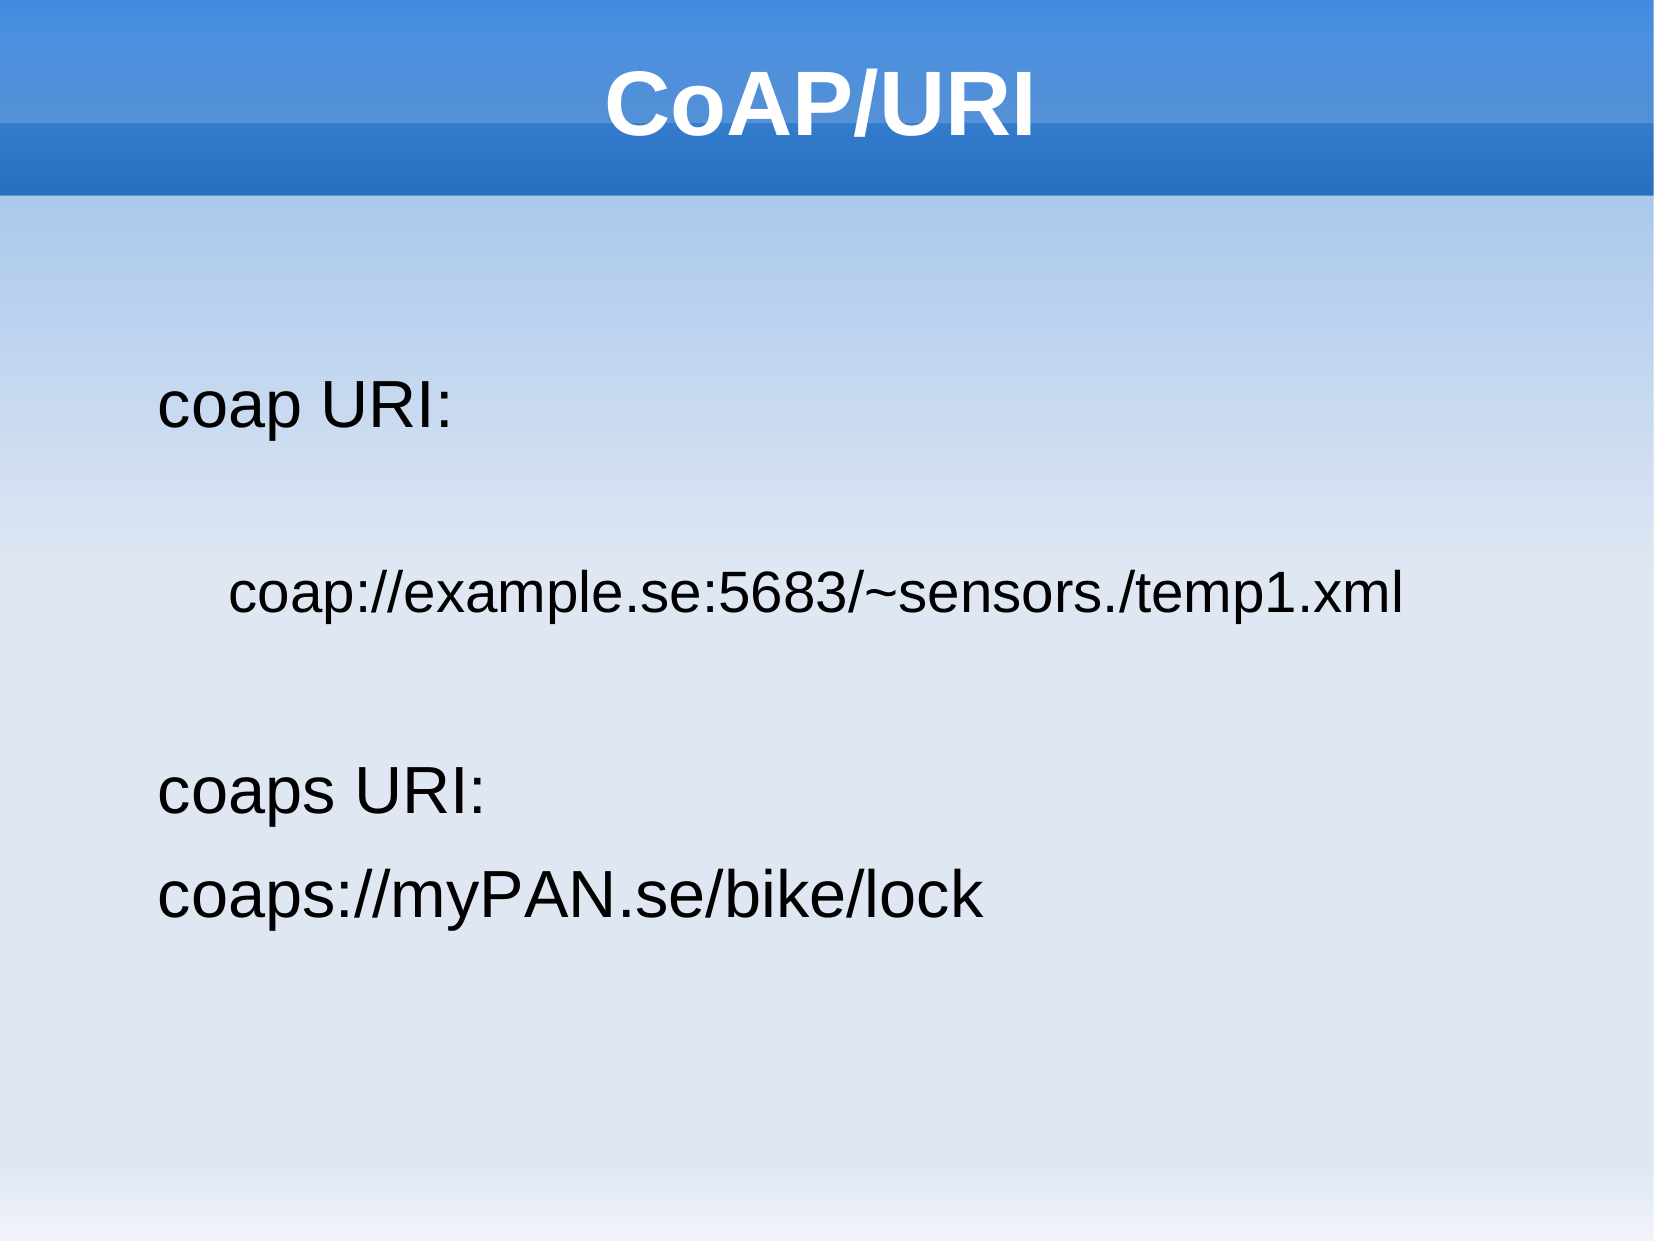

# CoAP/URI
coap URI:
coap://example.se:5683/~sensors./temp1.xml
coaps URI:
coaps://myPAN.se/bike/lock